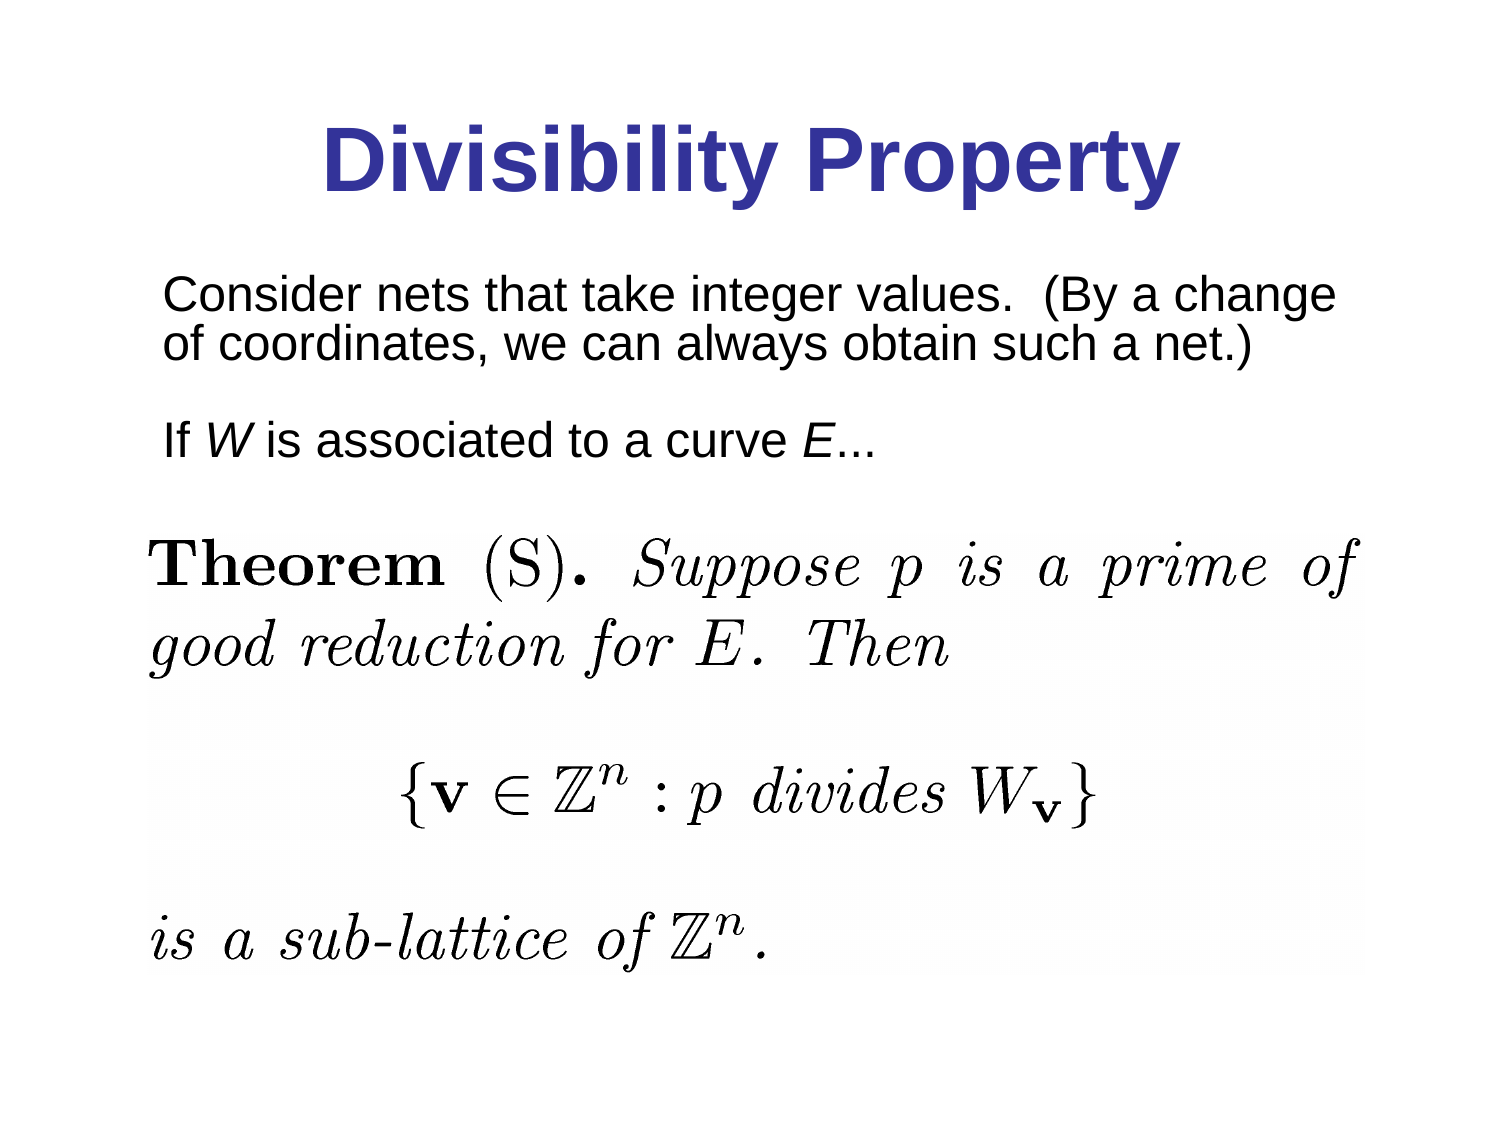

# Divisibility Property
Consider nets that take integer values. (By a change of coordinates, we can always obtain such a net.)‏
If W is associated to a curve E...